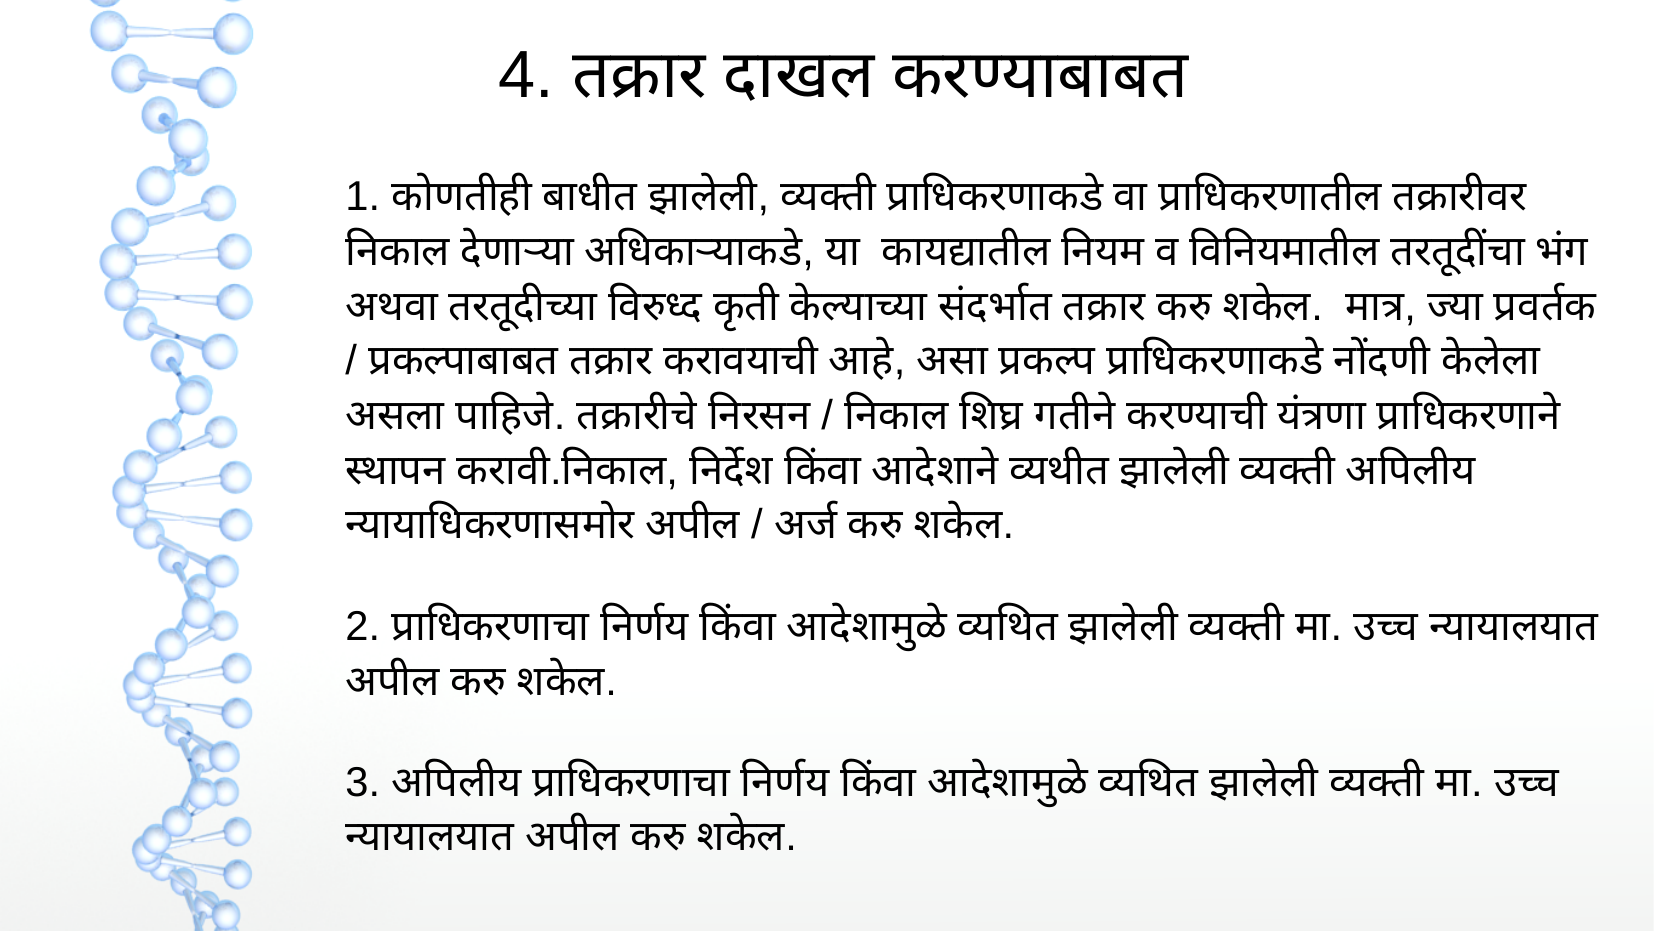

4. तक्रार दाखल करण्याबाबत
1. कोणतीही बाधीत झालेली, व्यक्ती प्राधिकरणाकडे वा प्राधिकरणातील तक्रारीवर निकाल देणाऱ्या अधिकाऱ्याकडे, या कायद्यातील नियम व विनियमातील तरतूदींचा भंग अथवा तरतूदीच्या विरुध्द कृती केल्याच्या संदर्भात तक्रार करु शकेल. मात्र, ज्या प्रवर्तक / प्रकल्पाबाबत तक्रार करावयाची आहे, असा प्रकल्प प्राधिकरणाकडे नोंदणी केलेला असला पाहिजे. तक्रारीचे निरसन / निकाल शिघ्र गतीने करण्याची यंत्रणा प्राधिकरणाने स्थापन करावी.निकाल, निर्देश किंवा आदेशाने व्यथीत झालेली व्यक्ती अपिलीय न्यायाधिकरणासमोर अपील / अर्ज करु शकेल.
2. प्राधिकरणाचा निर्णय किंवा आदेशामुळे व्यथित झालेली व्यक्ती मा. उच्च न्यायालयात अपील करु शकेल.
3. अपिलीय प्राधिकरणाचा निर्णय किंवा आदेशामुळे व्यथित झालेली व्यक्ती मा. उच्च न्यायालयात अपील करु शकेल.